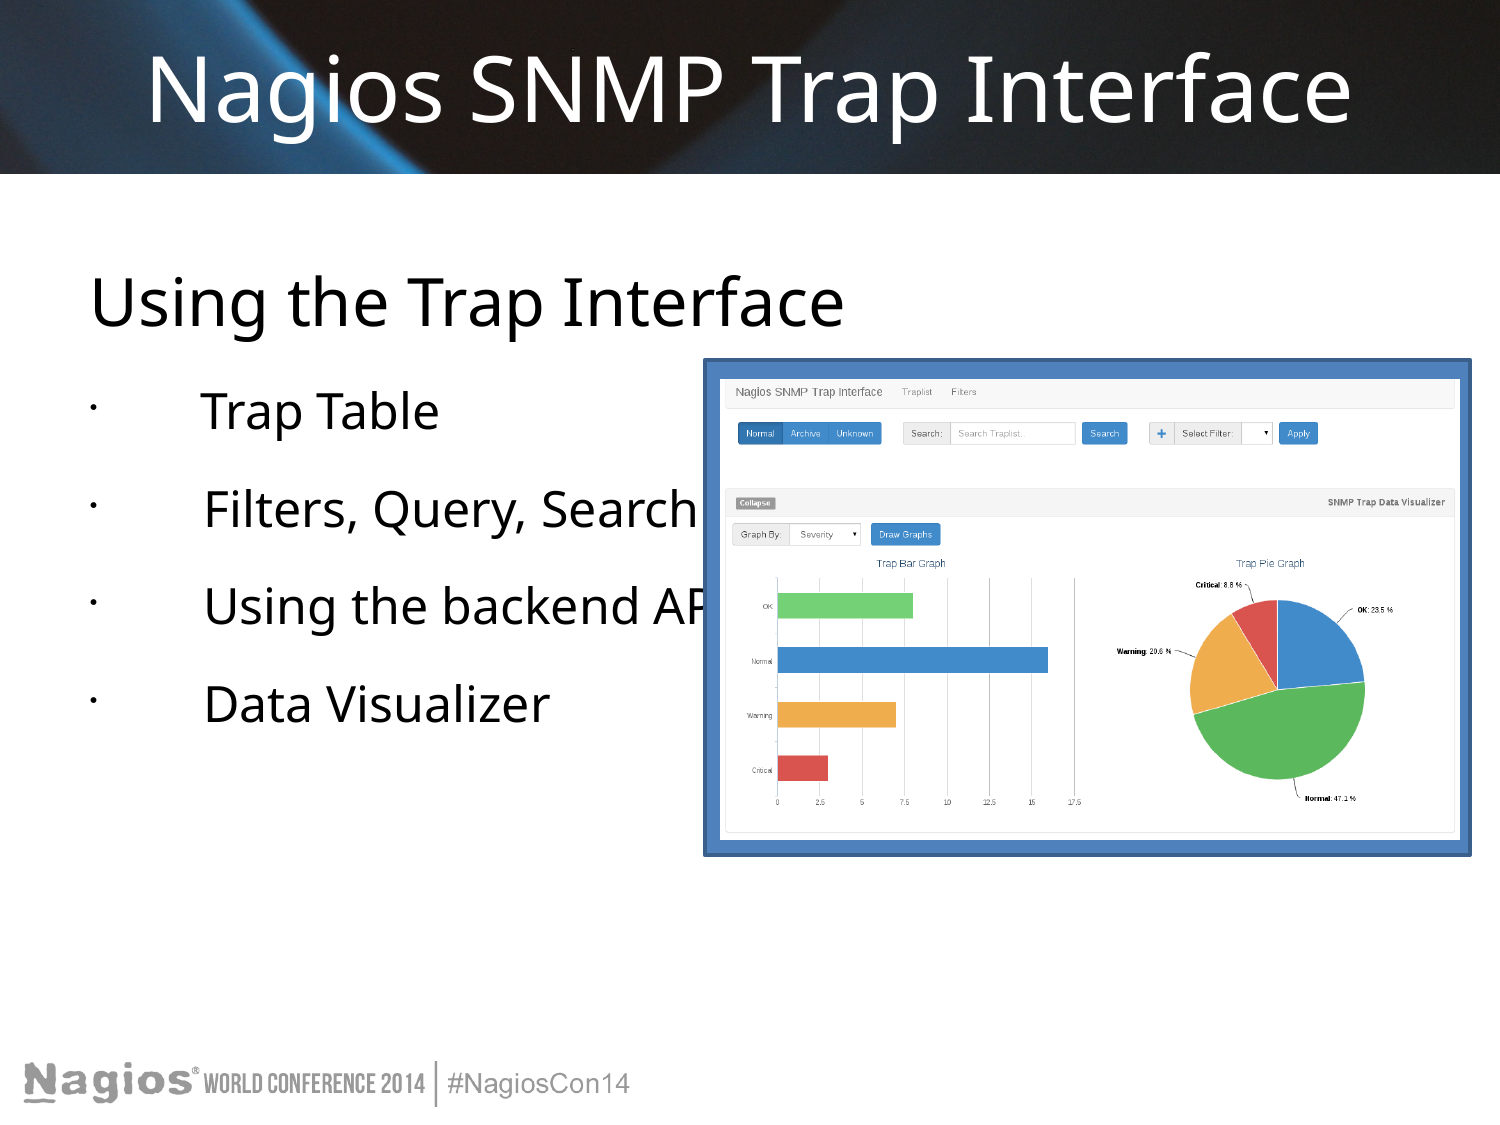

# Nagios SNMP Trap Interface
Using the Trap Interface
	Trap Table
 Filters, Query, Search
 Using the backend API
 Data Visualizer